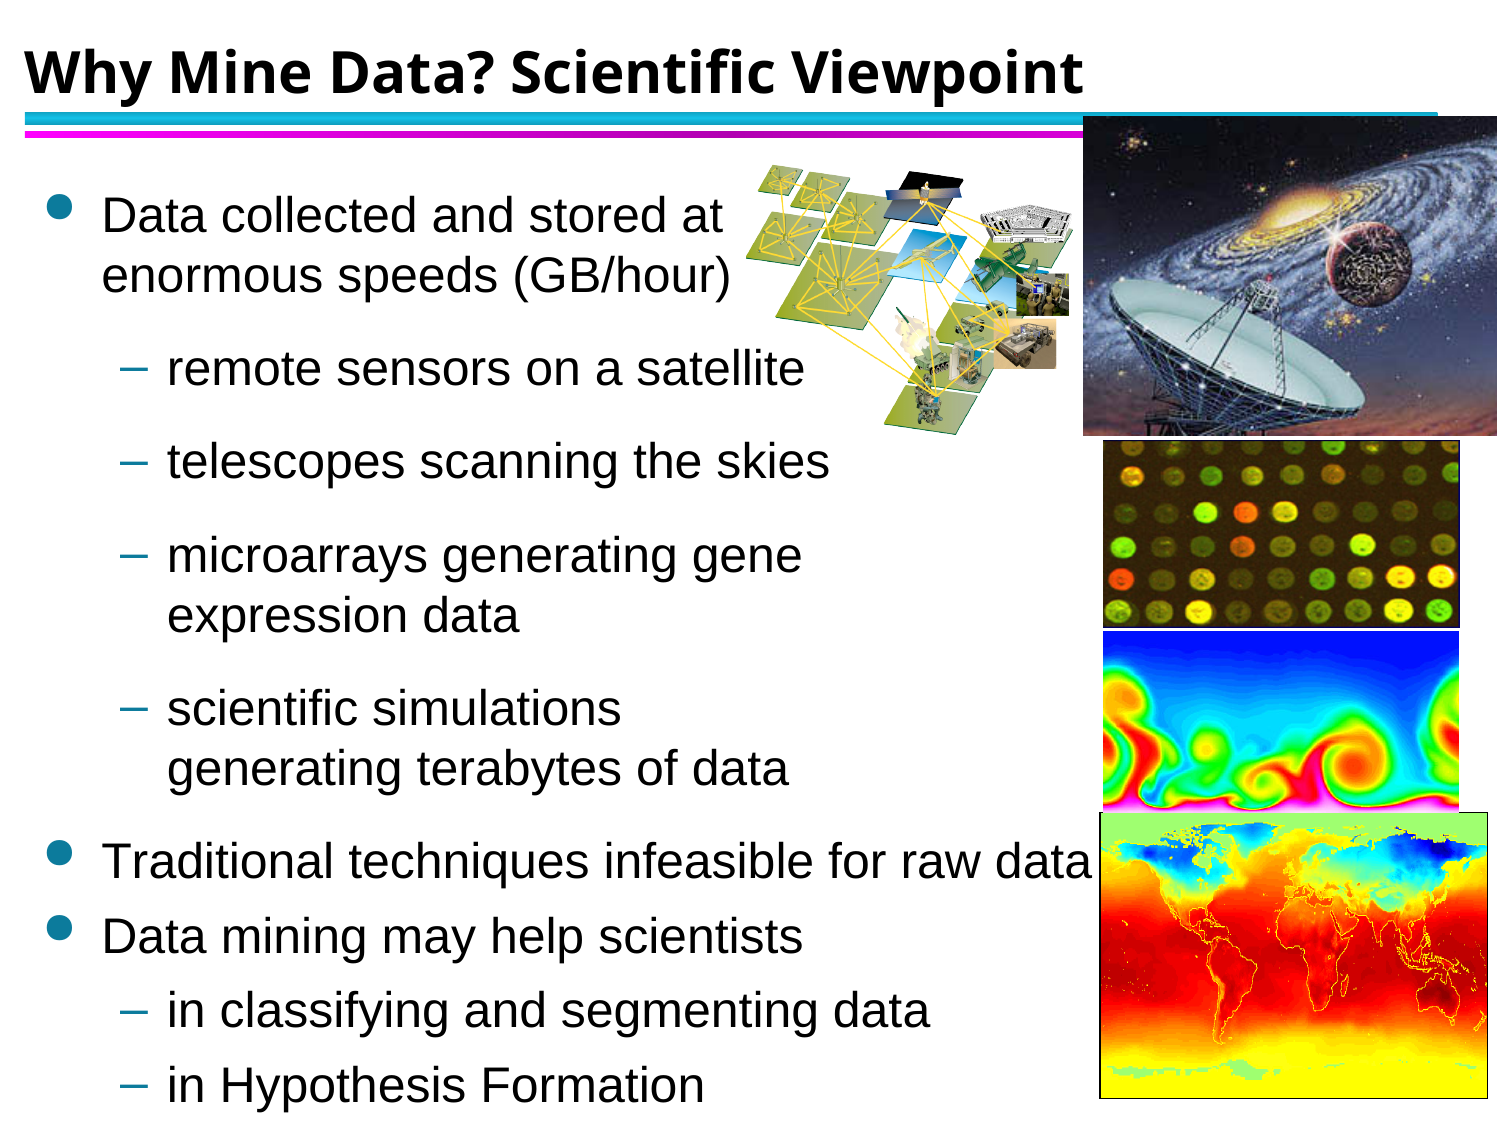

# Why Mine Data? Scientific Viewpoint
Data collected and stored at
enormous speeds (GB/hour)
remote sensors on a satellite
telescopes scanning the skies
microarrays generating gene
expression data
scientific simulations
generating terabytes of data
Traditional techniques infeasible for raw data
Data mining may help scientists
in classifying and segmenting data
in Hypothesis Formation